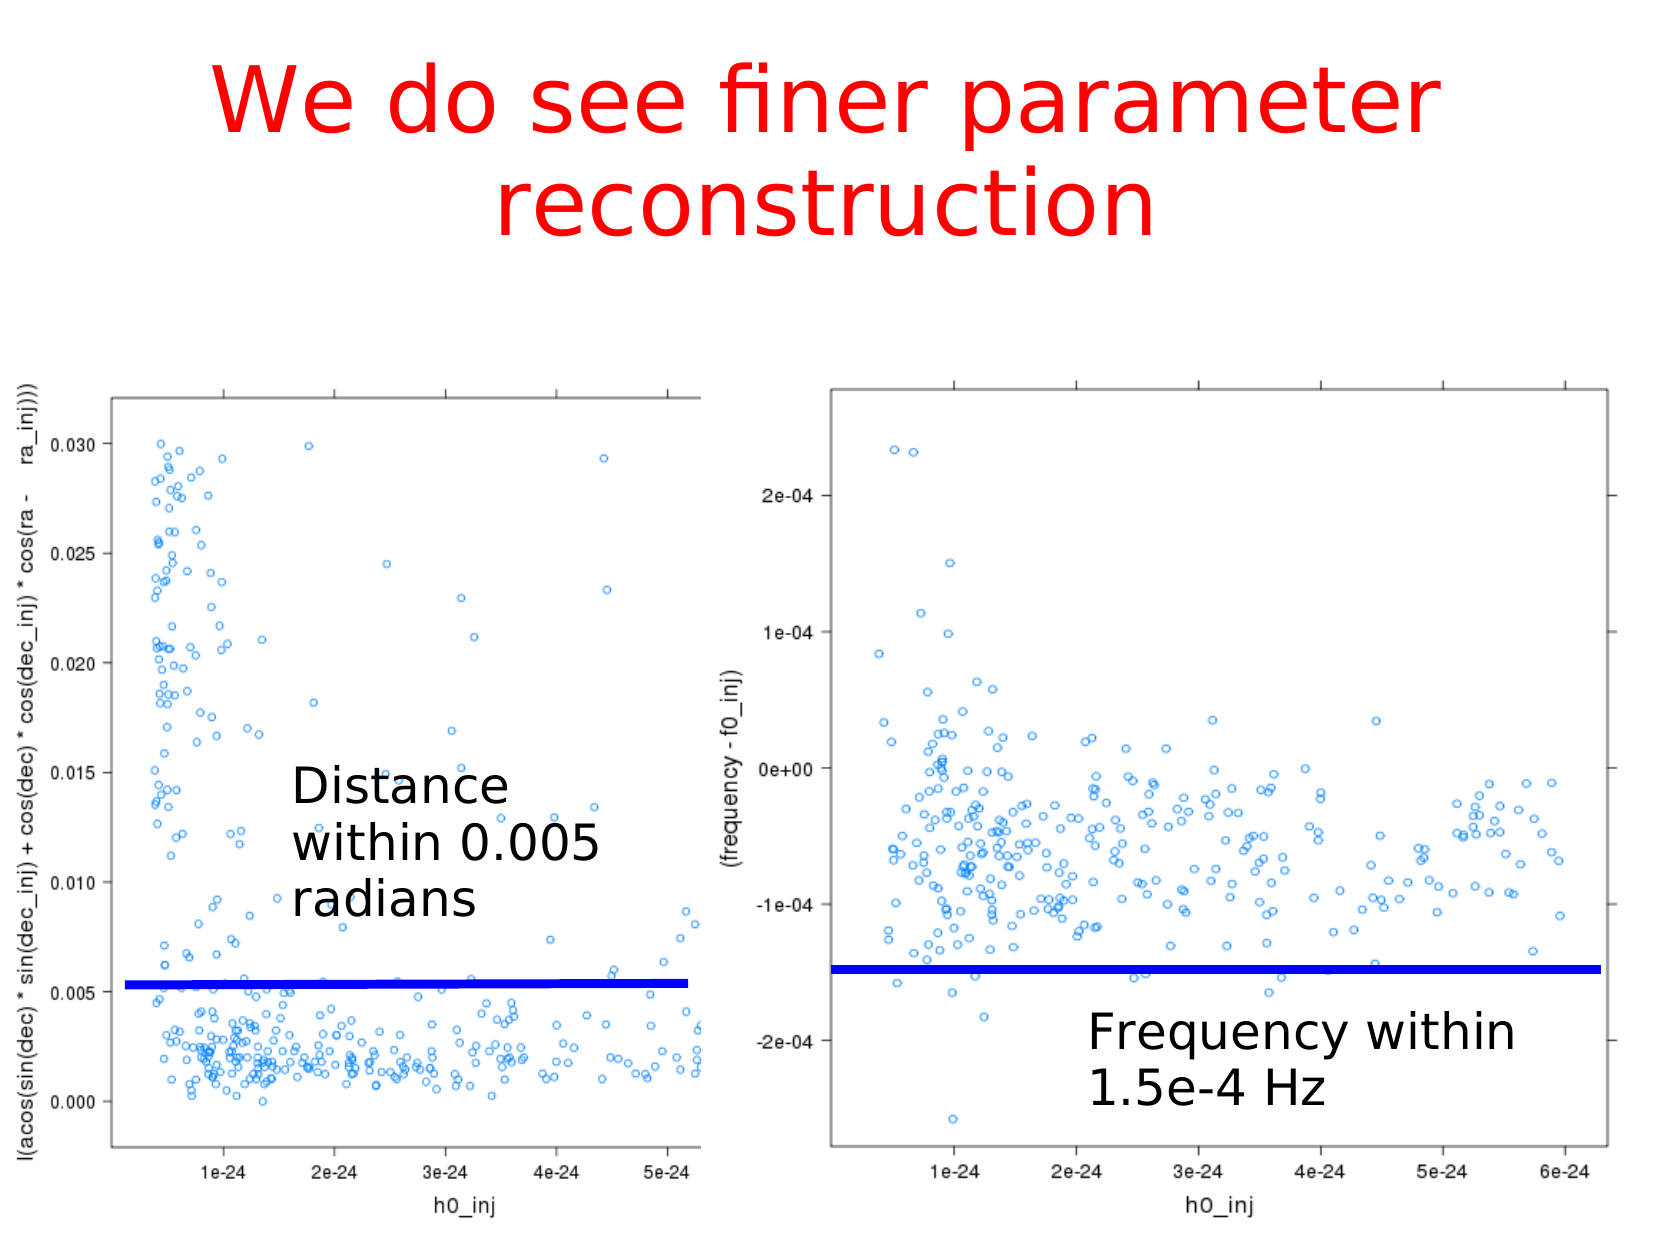

# We do see finer parameter reconstruction
Distance within 0.005 radians
Frequency within 1.5e-4 Hz